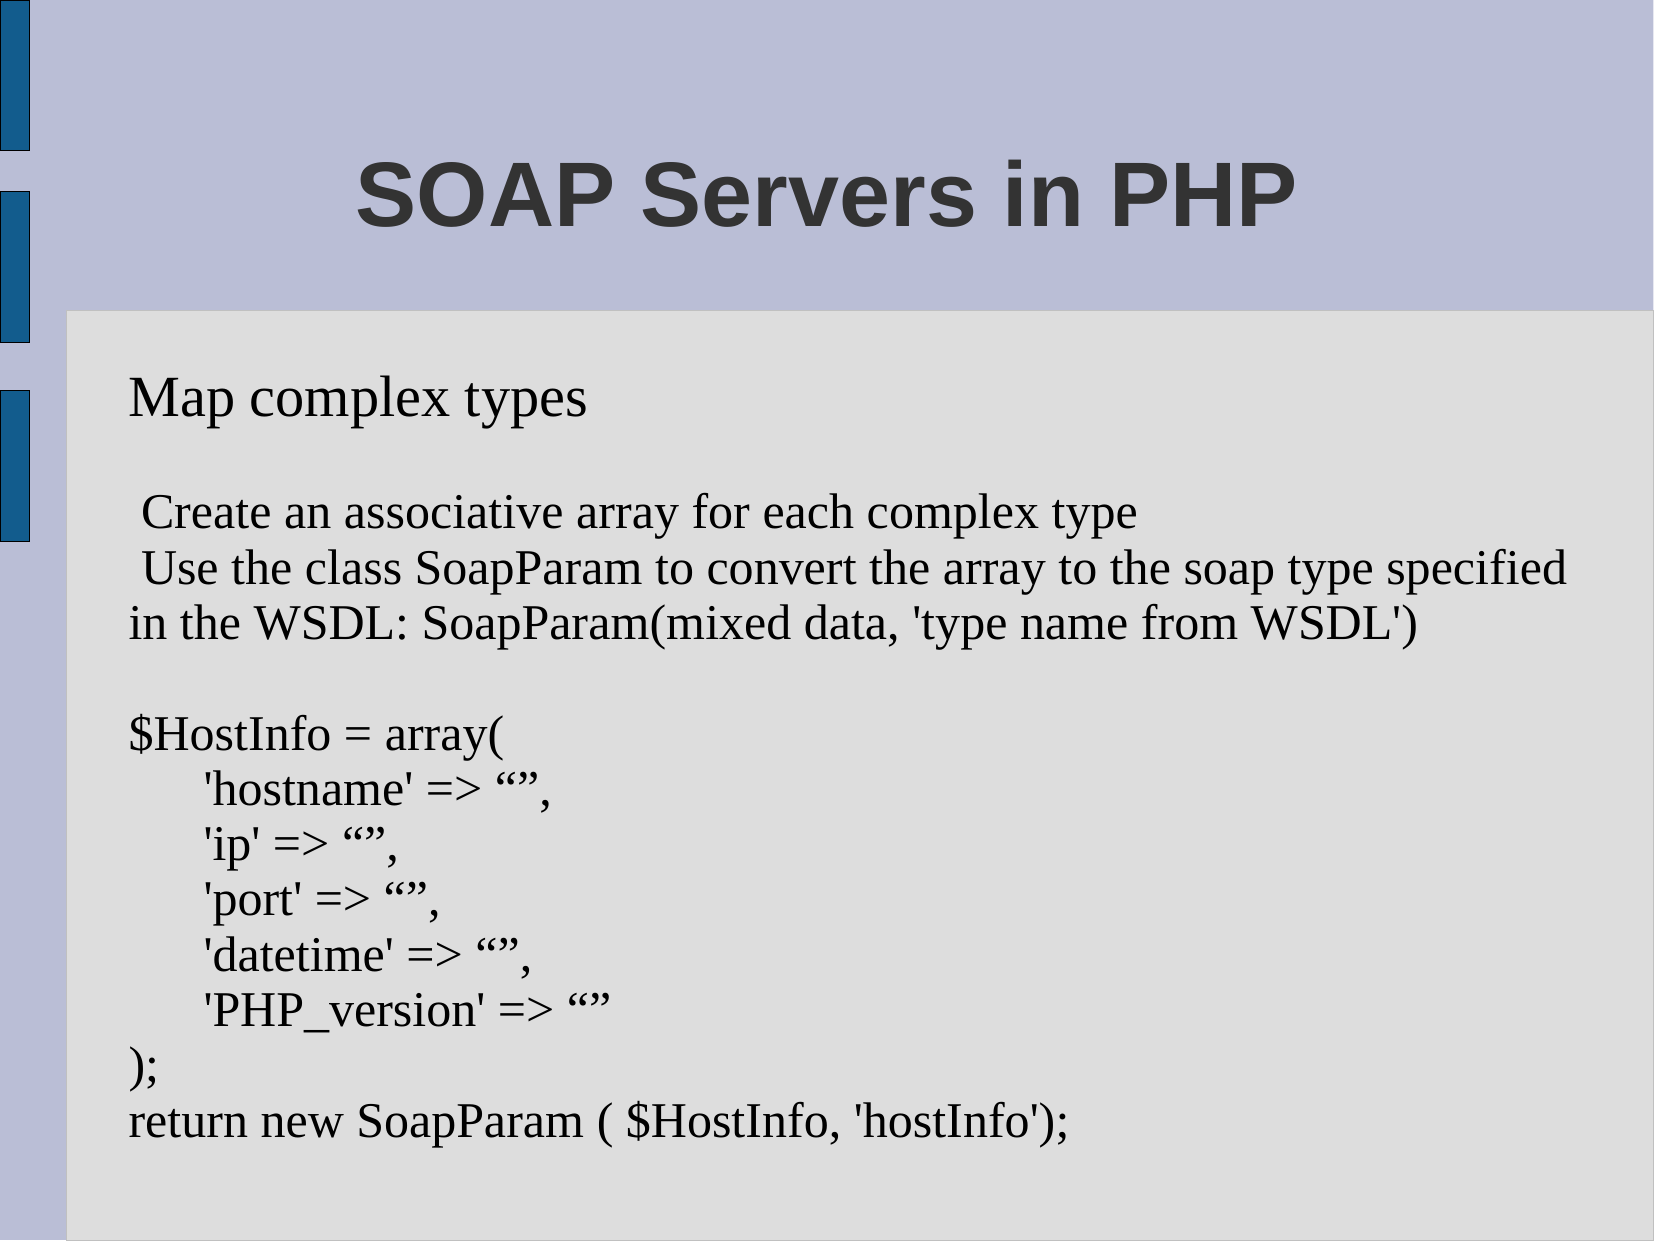

# SOAP Servers in PHP
Map complex types
 Create an associative array for each complex type
 Use the class SoapParam to convert the array to the soap type specified in the WSDL: SoapParam(mixed data, 'type name from WSDL')
$HostInfo = array(
	'hostname' => “”,
	'ip' => “”,
	'port' => “”,
	'datetime' => “”,
	'PHP_version' => “”
);
return new SoapParam ( $HostInfo, 'hostInfo');